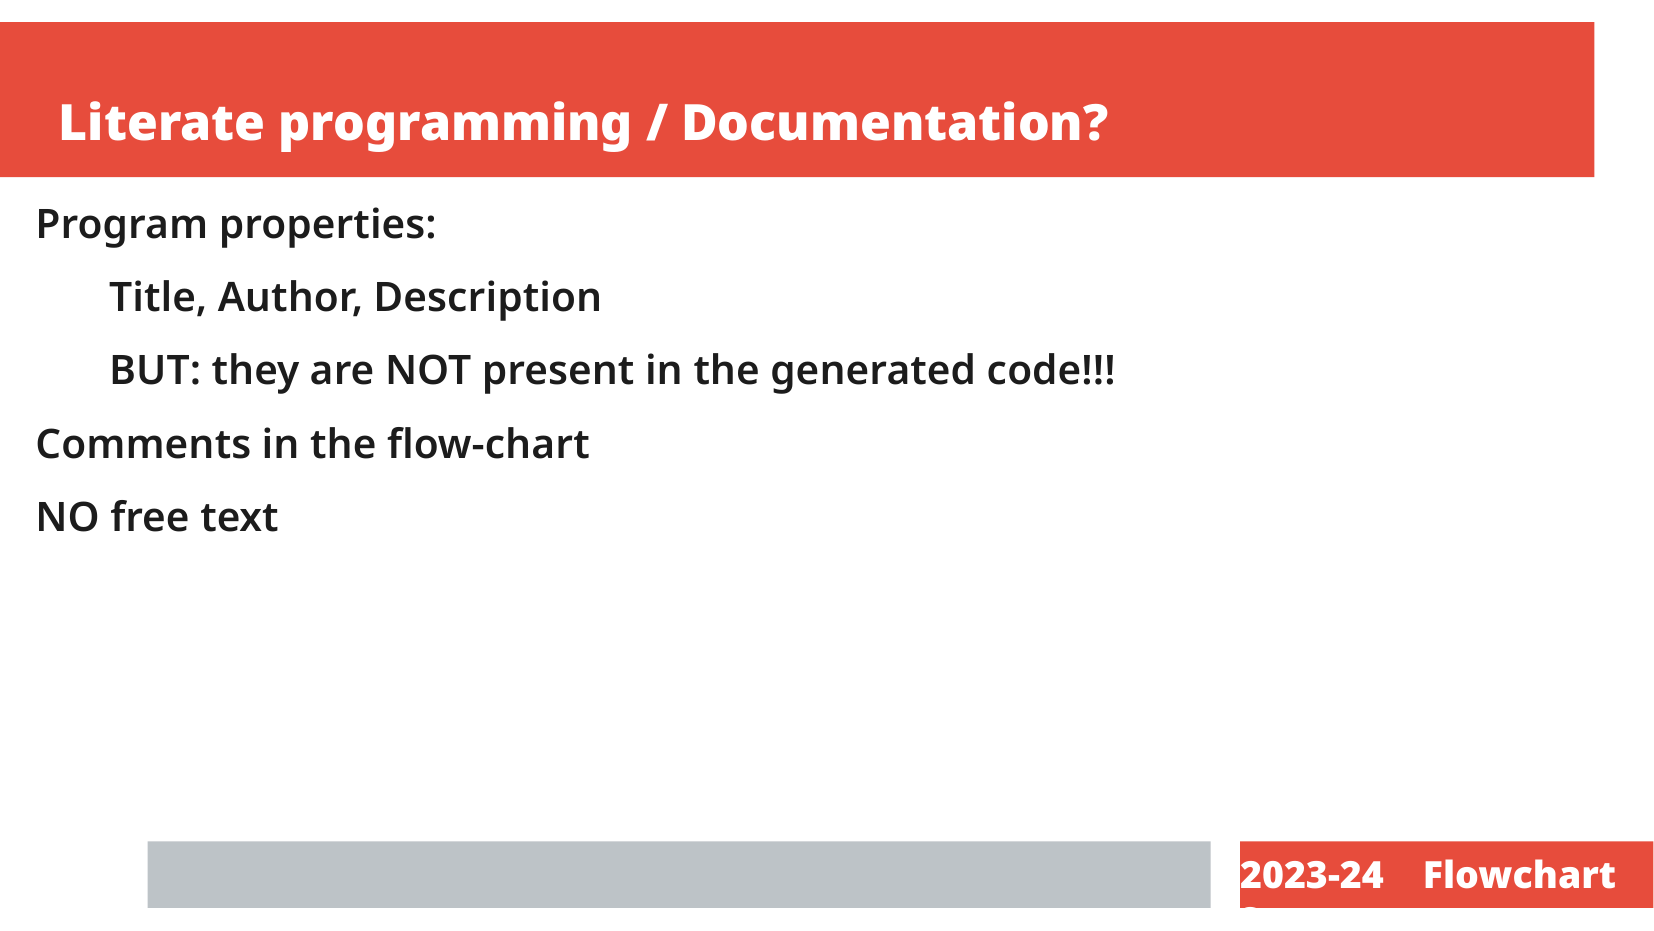

# Literate programming / Documentation?
Program properties:
	Title, Author, Description
	BUT: they are NOT present in the generated code!!!
Comments in the flow-chart
NO free text
2023-24 Flowcharts